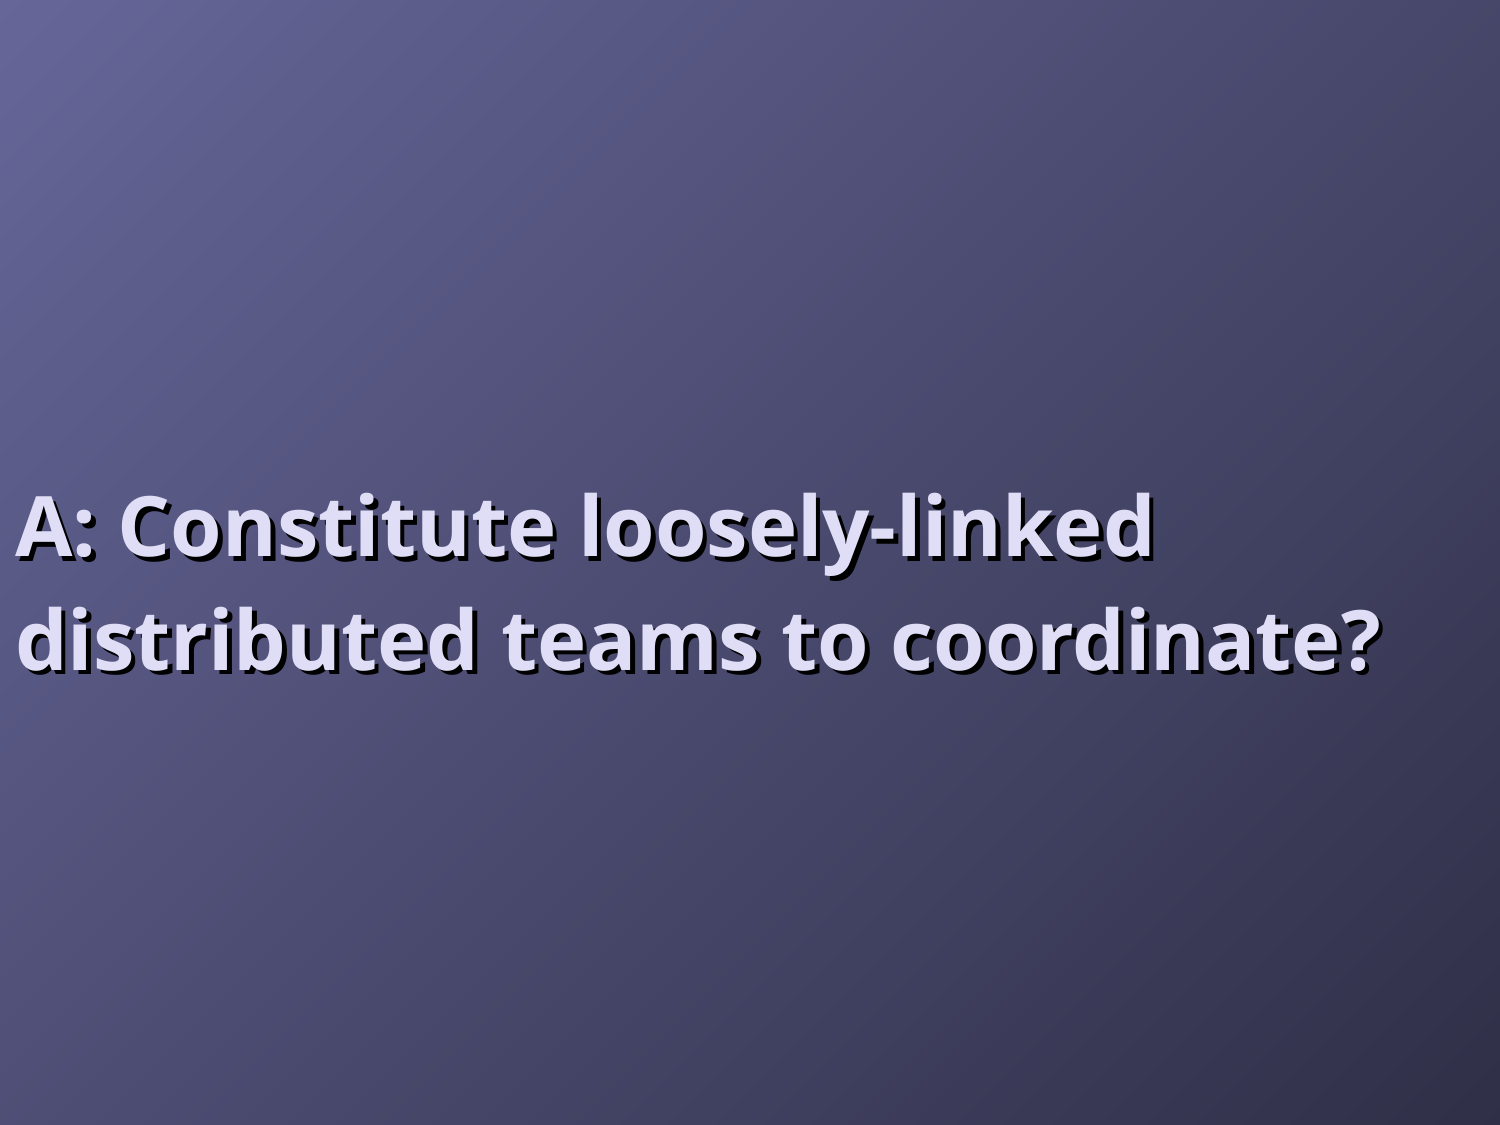

# A: Constitute loosely-linked distributed teams to coordinate?